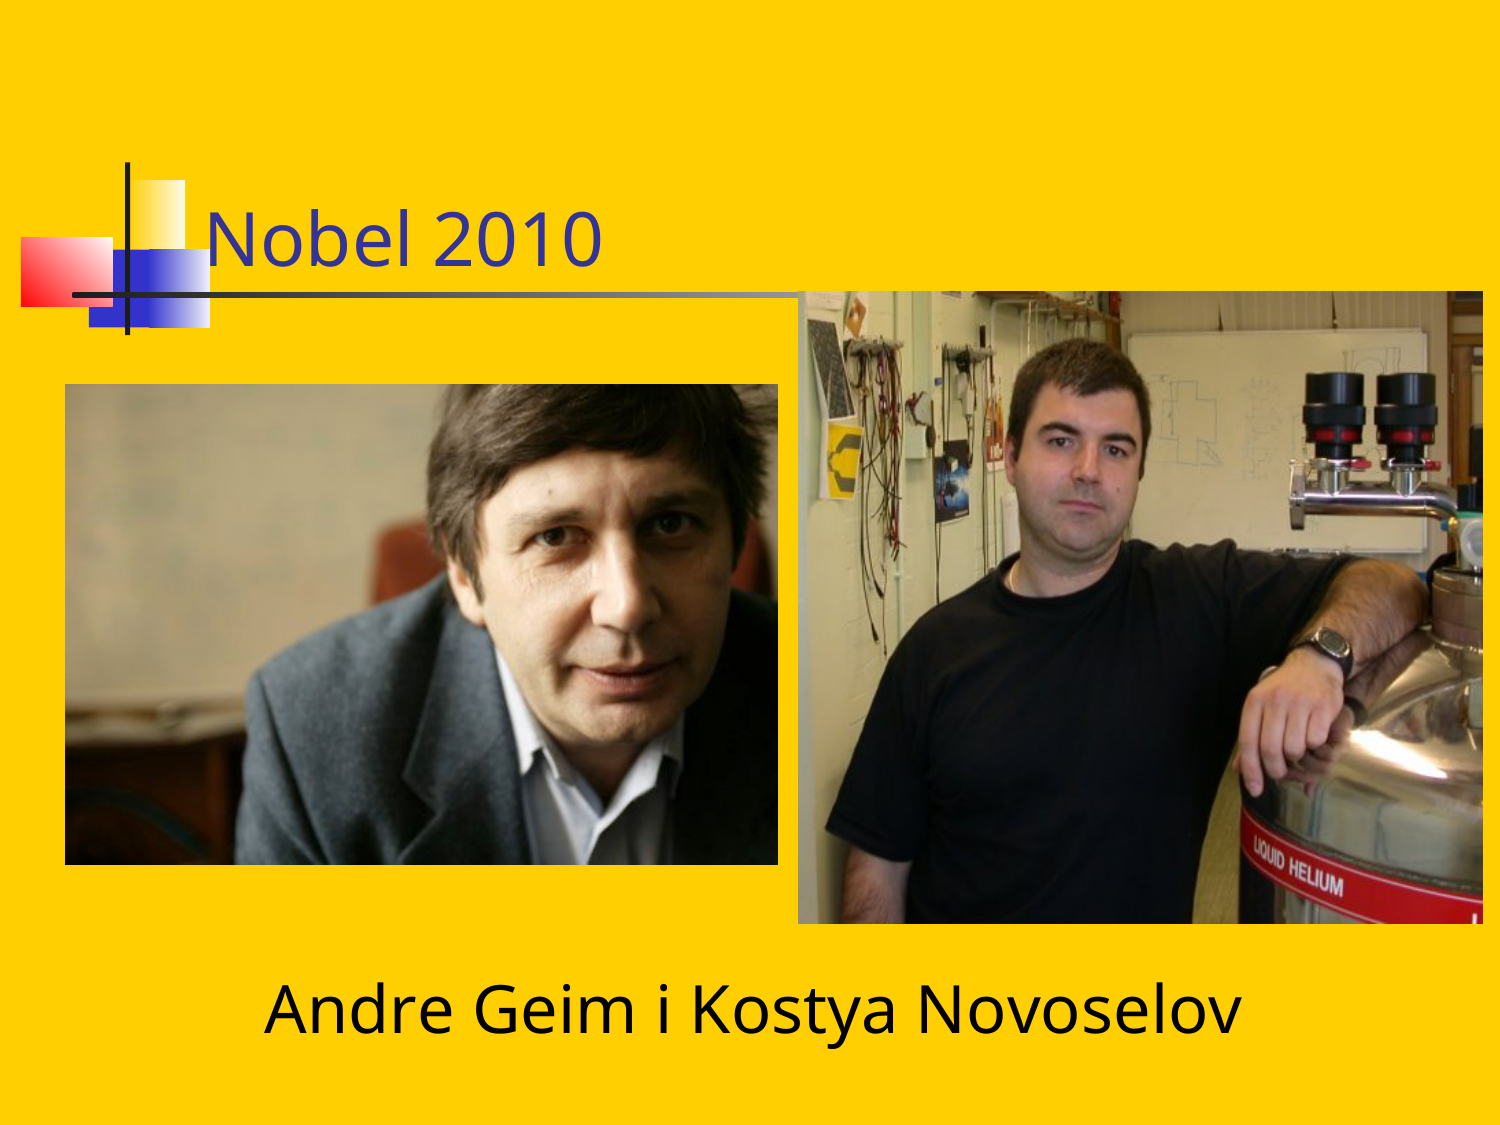

# Nobel 2010
Andre Geim i Kostya Novoselov